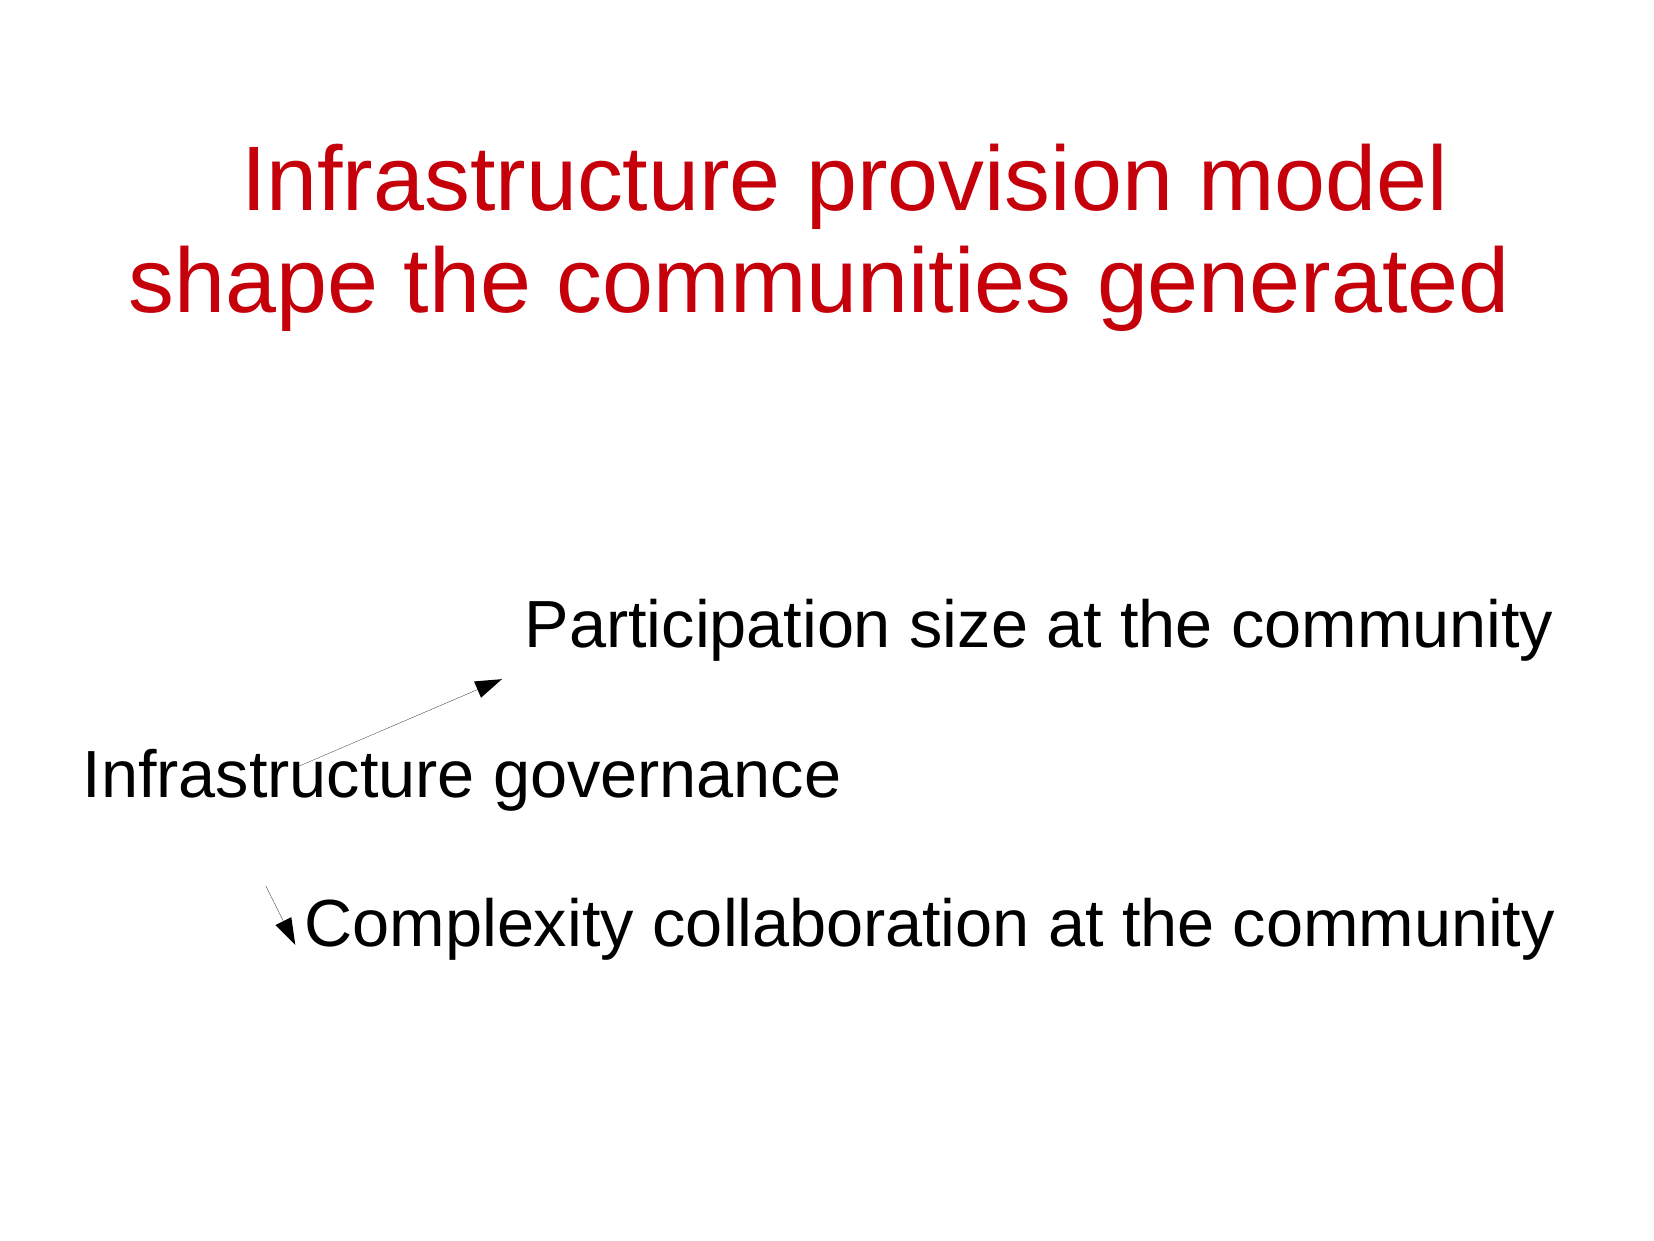

# Infrastructure provision model shape the communities generated
 Participation size at the community
Infrastructure governance
 Complexity collaboration at the community